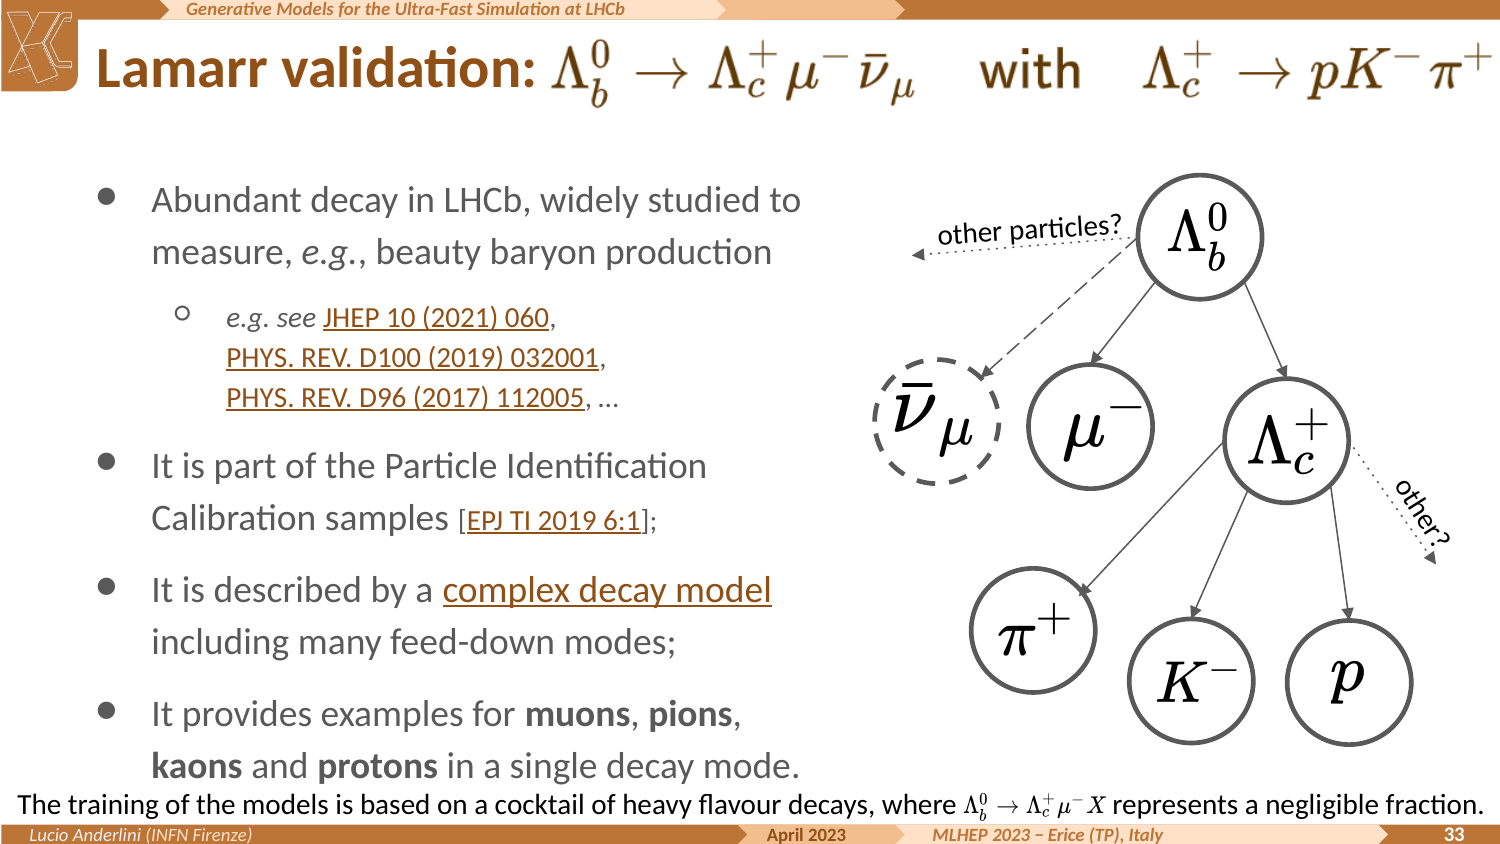

# Lamarr validation:
Abundant decay in LHCb, widely studied to measure, e.g., beauty baryon production
e.g. see JHEP 10 (2021) 060, PHYS. REV. D100 (2019) 032001, PHYS. REV. D96 (2017) 112005, …
It is part of the Particle Identification Calibration samples [EPJ TI 2019 6:1];
It is described by a complex decay model including many feed-down modes;
It provides examples for muons, pions, kaons and protons in a single decay mode.
other particles?
other?
The training of the models is based on a cocktail of heavy flavour decays, where represents a negligible fraction.